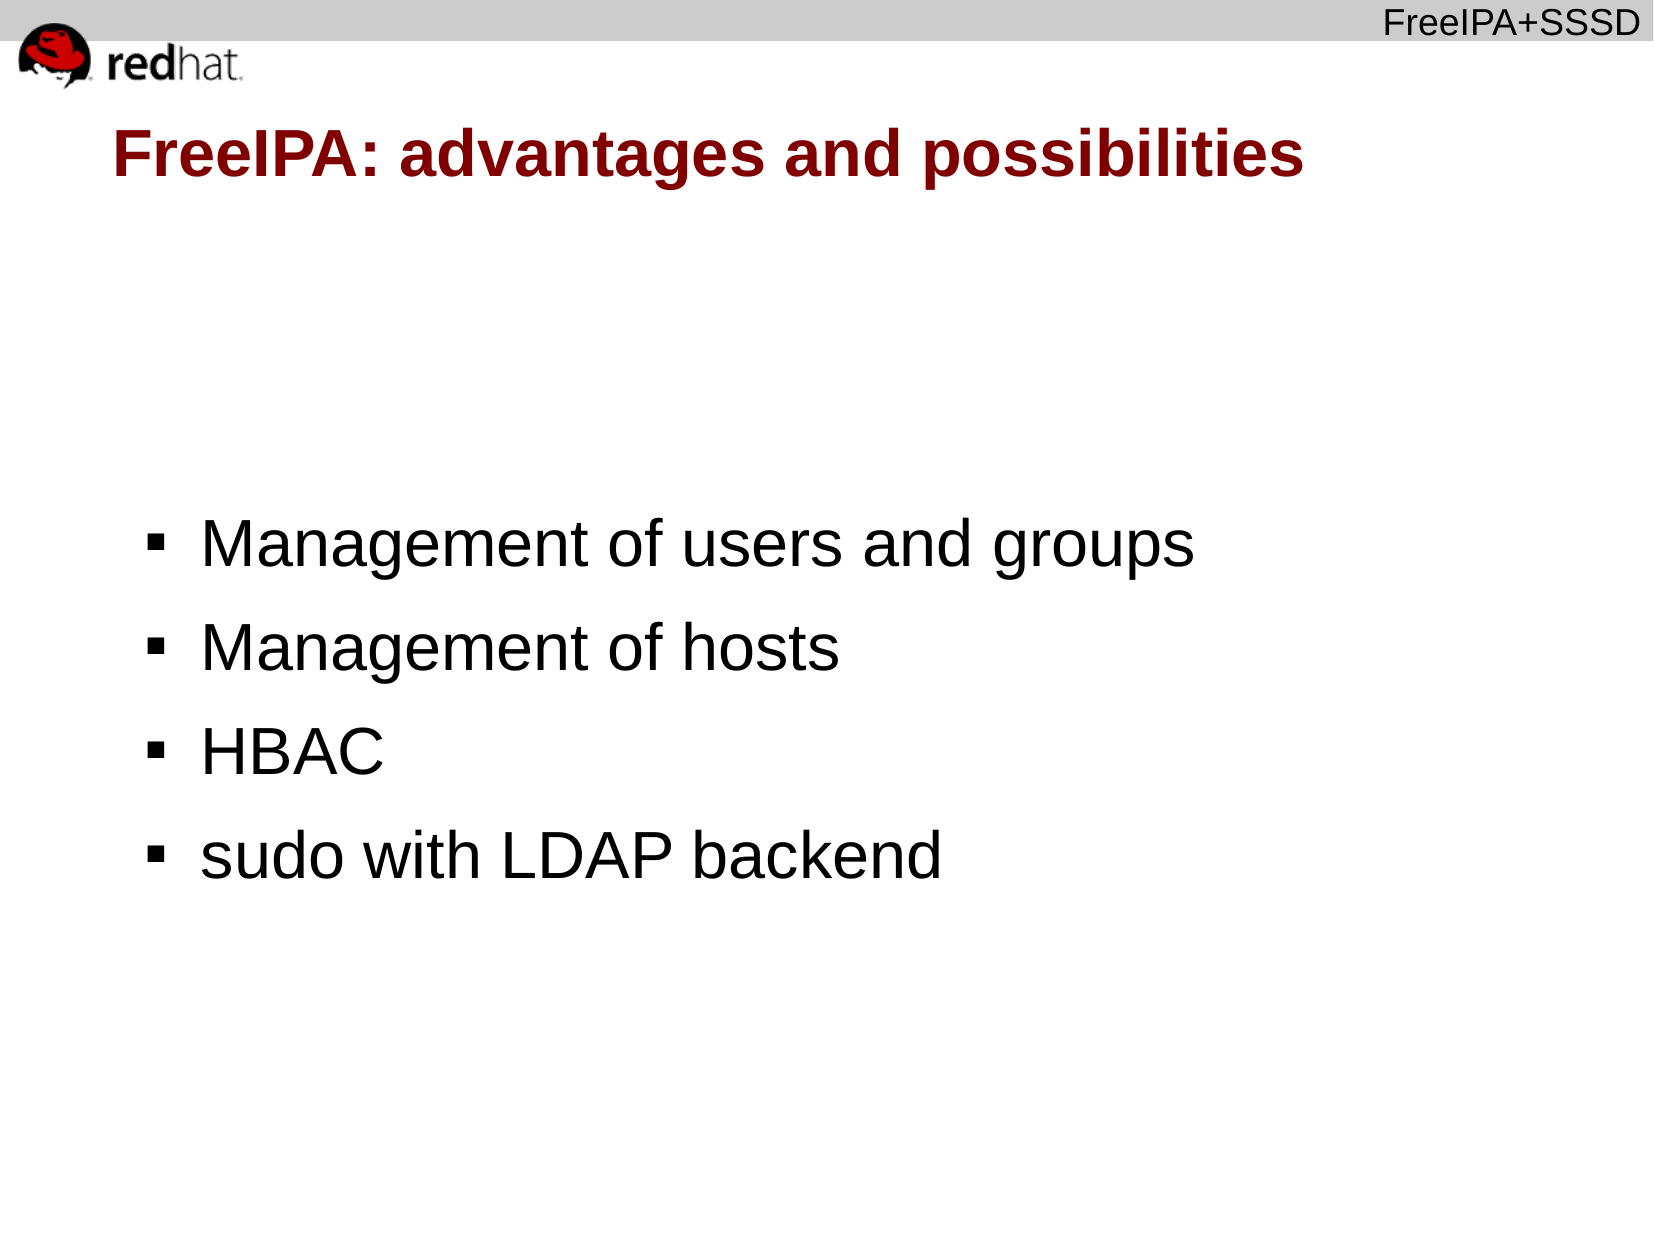

FreeIPA+SSSD
# FreeIPA: advantages and possibilities
Management of users and groups
Management of hosts
HBAC
sudo with LDAP backend